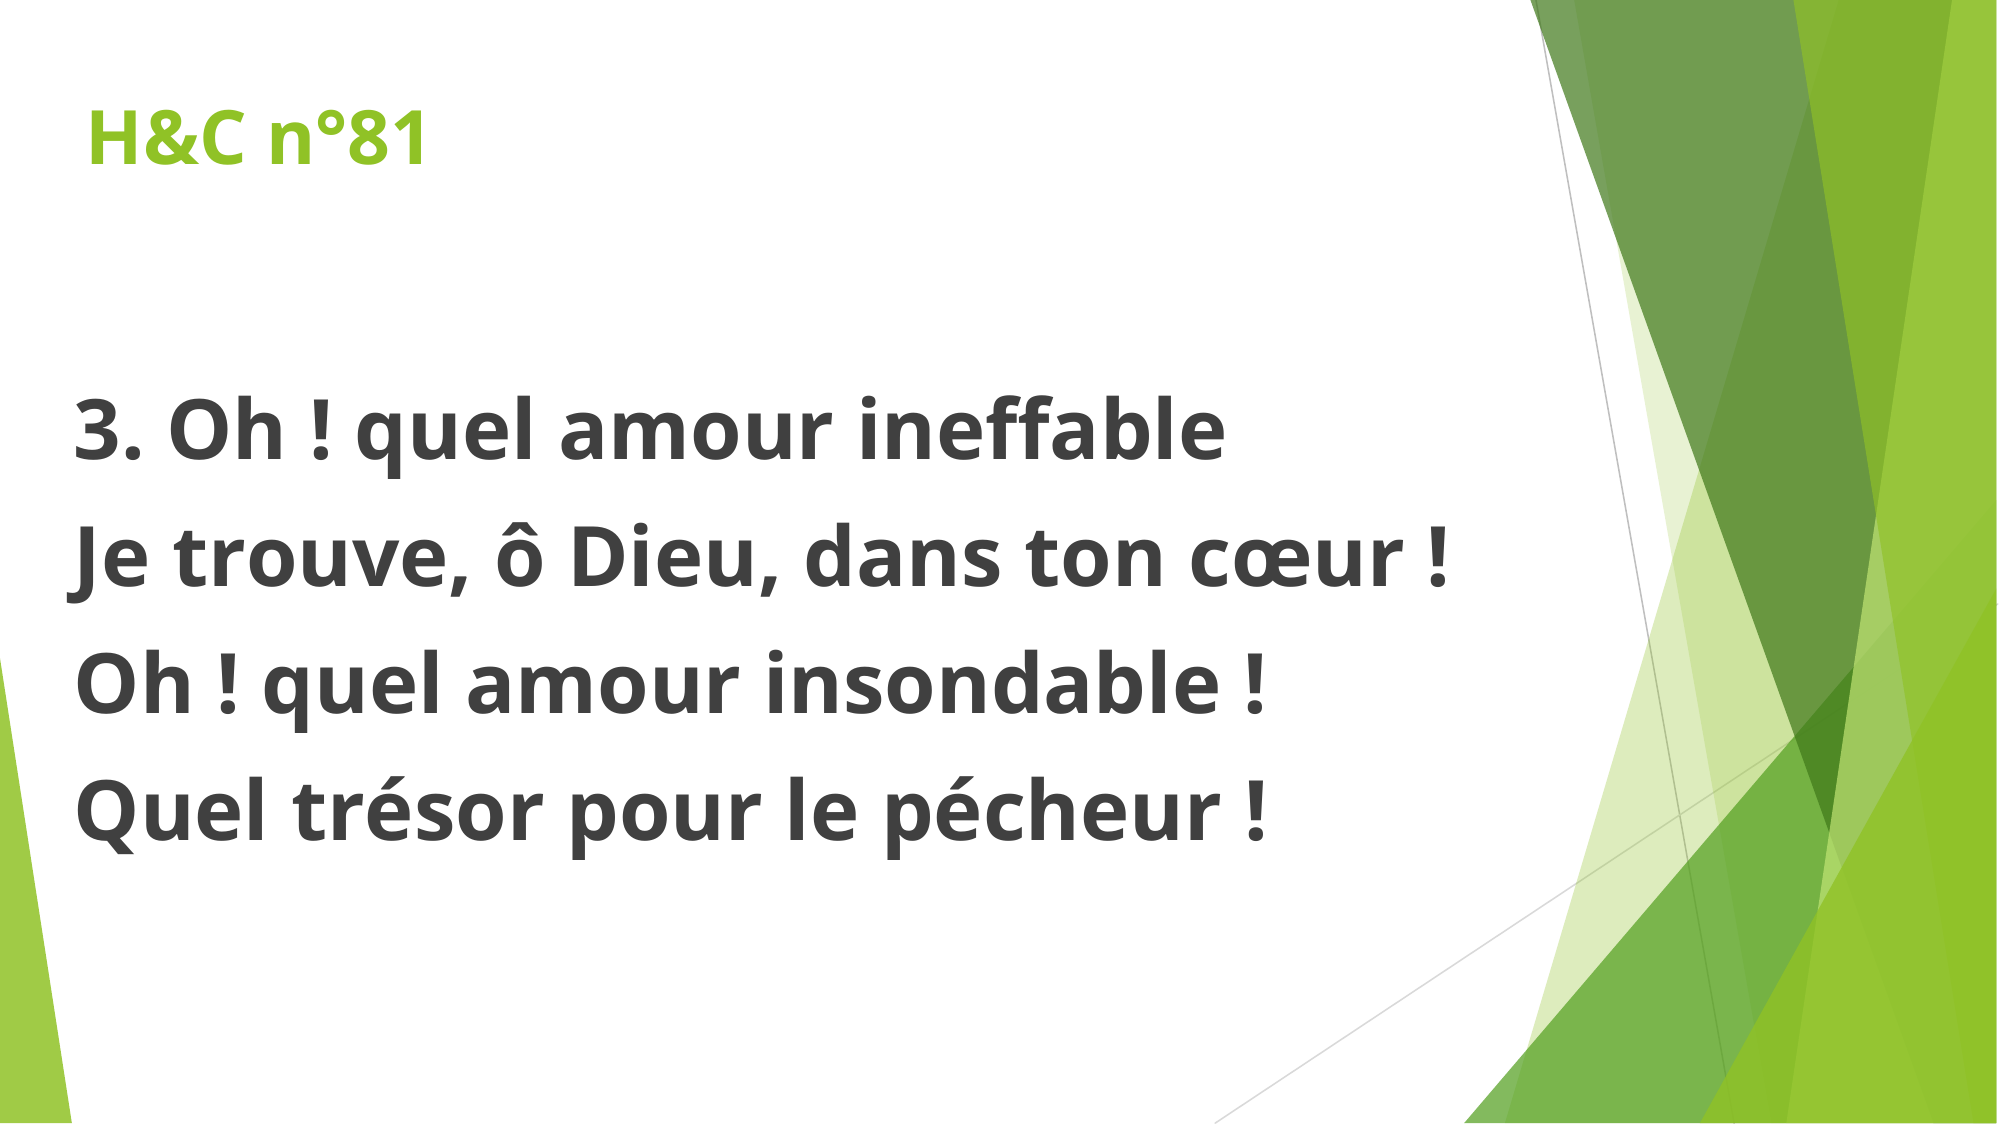

H&C n°81
3. Oh ! quel amour ineffable
Je trouve, ô Dieu, dans ton cœur !
Oh ! quel amour insondable !
Quel trésor pour le pécheur !